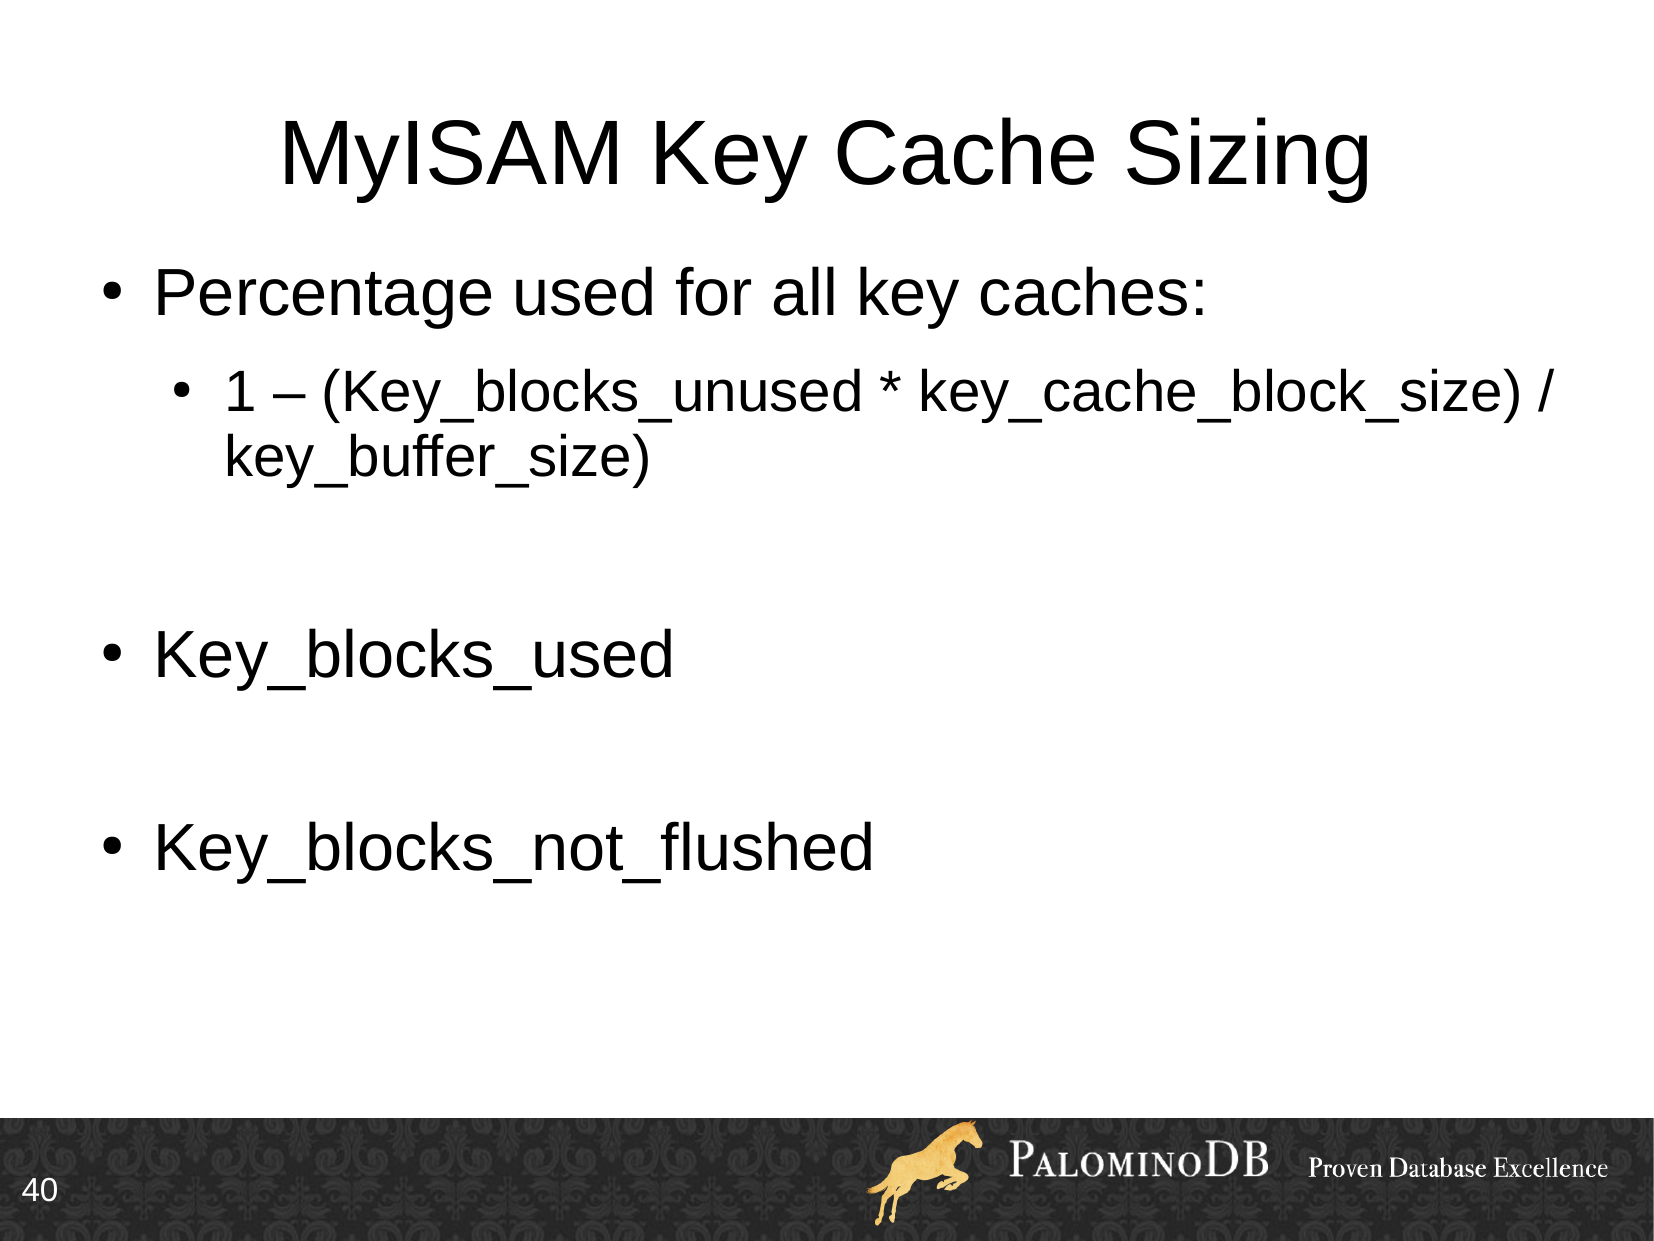

# MyISAM Key Cache Sizing
Percentage used for all key caches:
1 – (Key_blocks_unused * key_cache_block_size) / key_buffer_size)
Key_blocks_used
Key_blocks_not_flushed